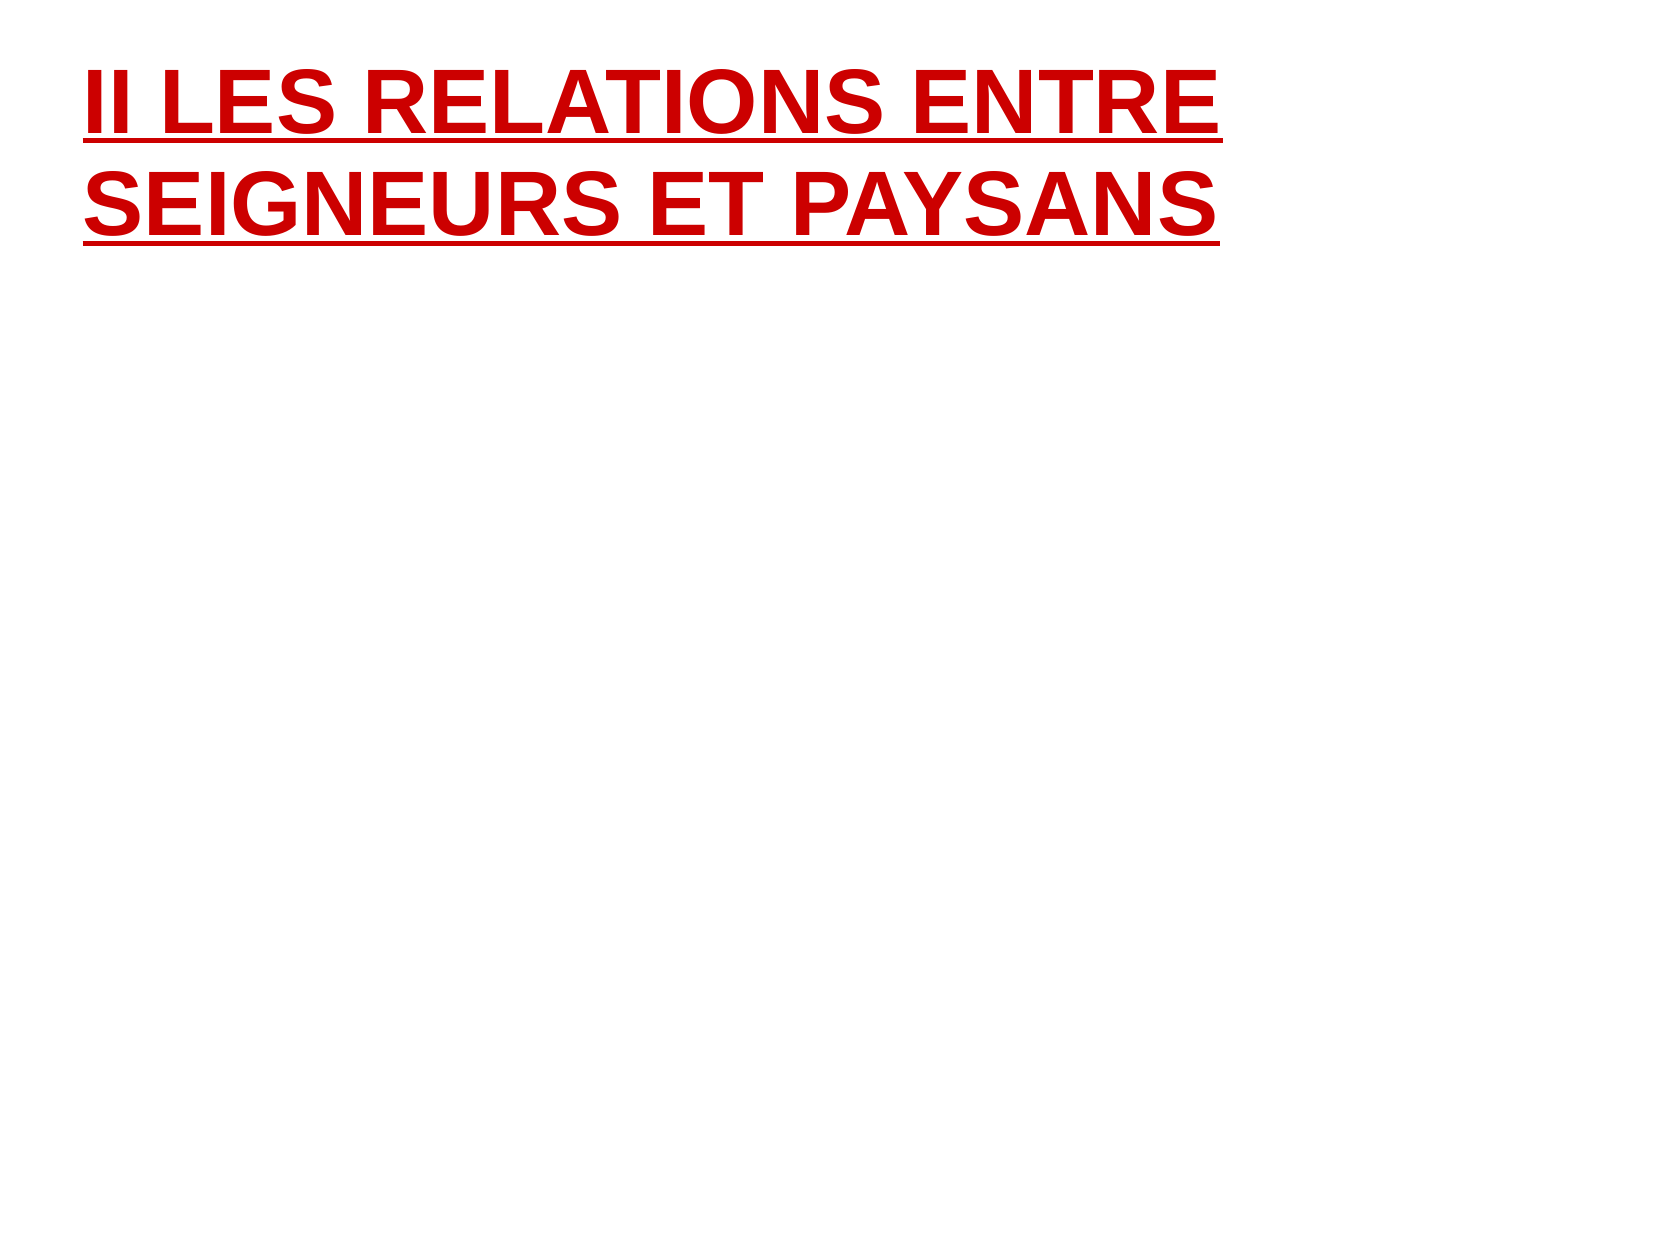

# II LES RELATIONS ENTRE SEIGNEURS ET PAYSANS